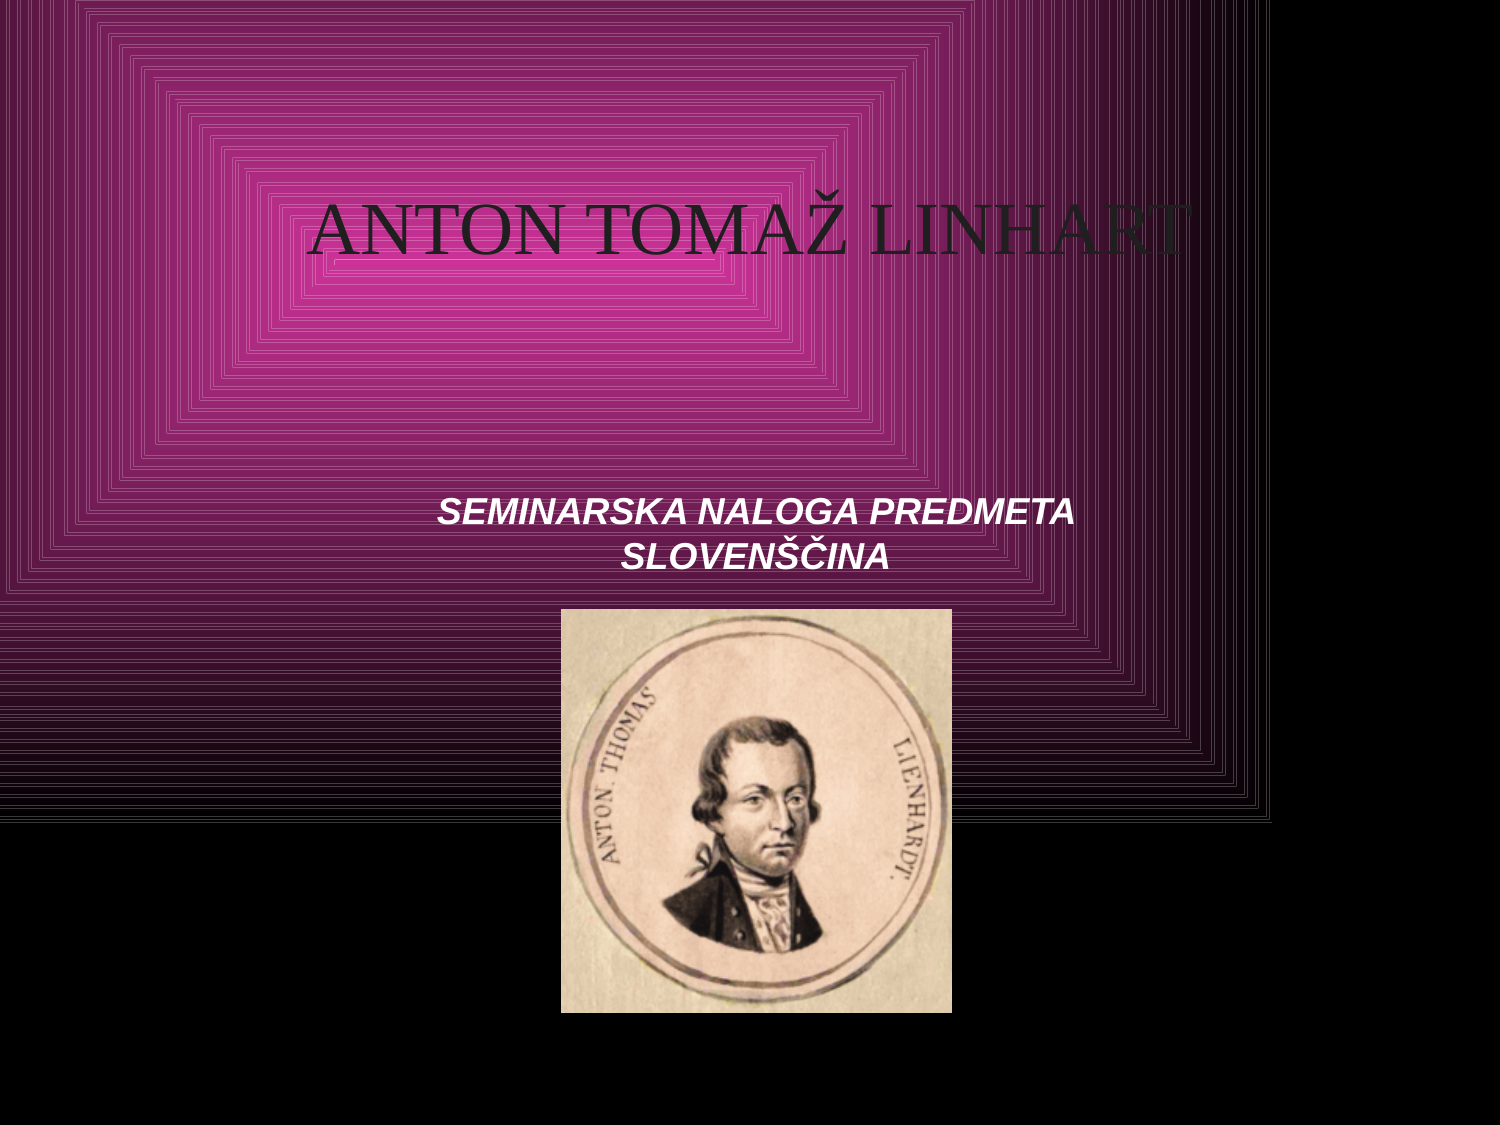

ANTON TOMAŽ LINHART
SEMINARSKA NALOGA PREDMETA SLOVENŠČINA